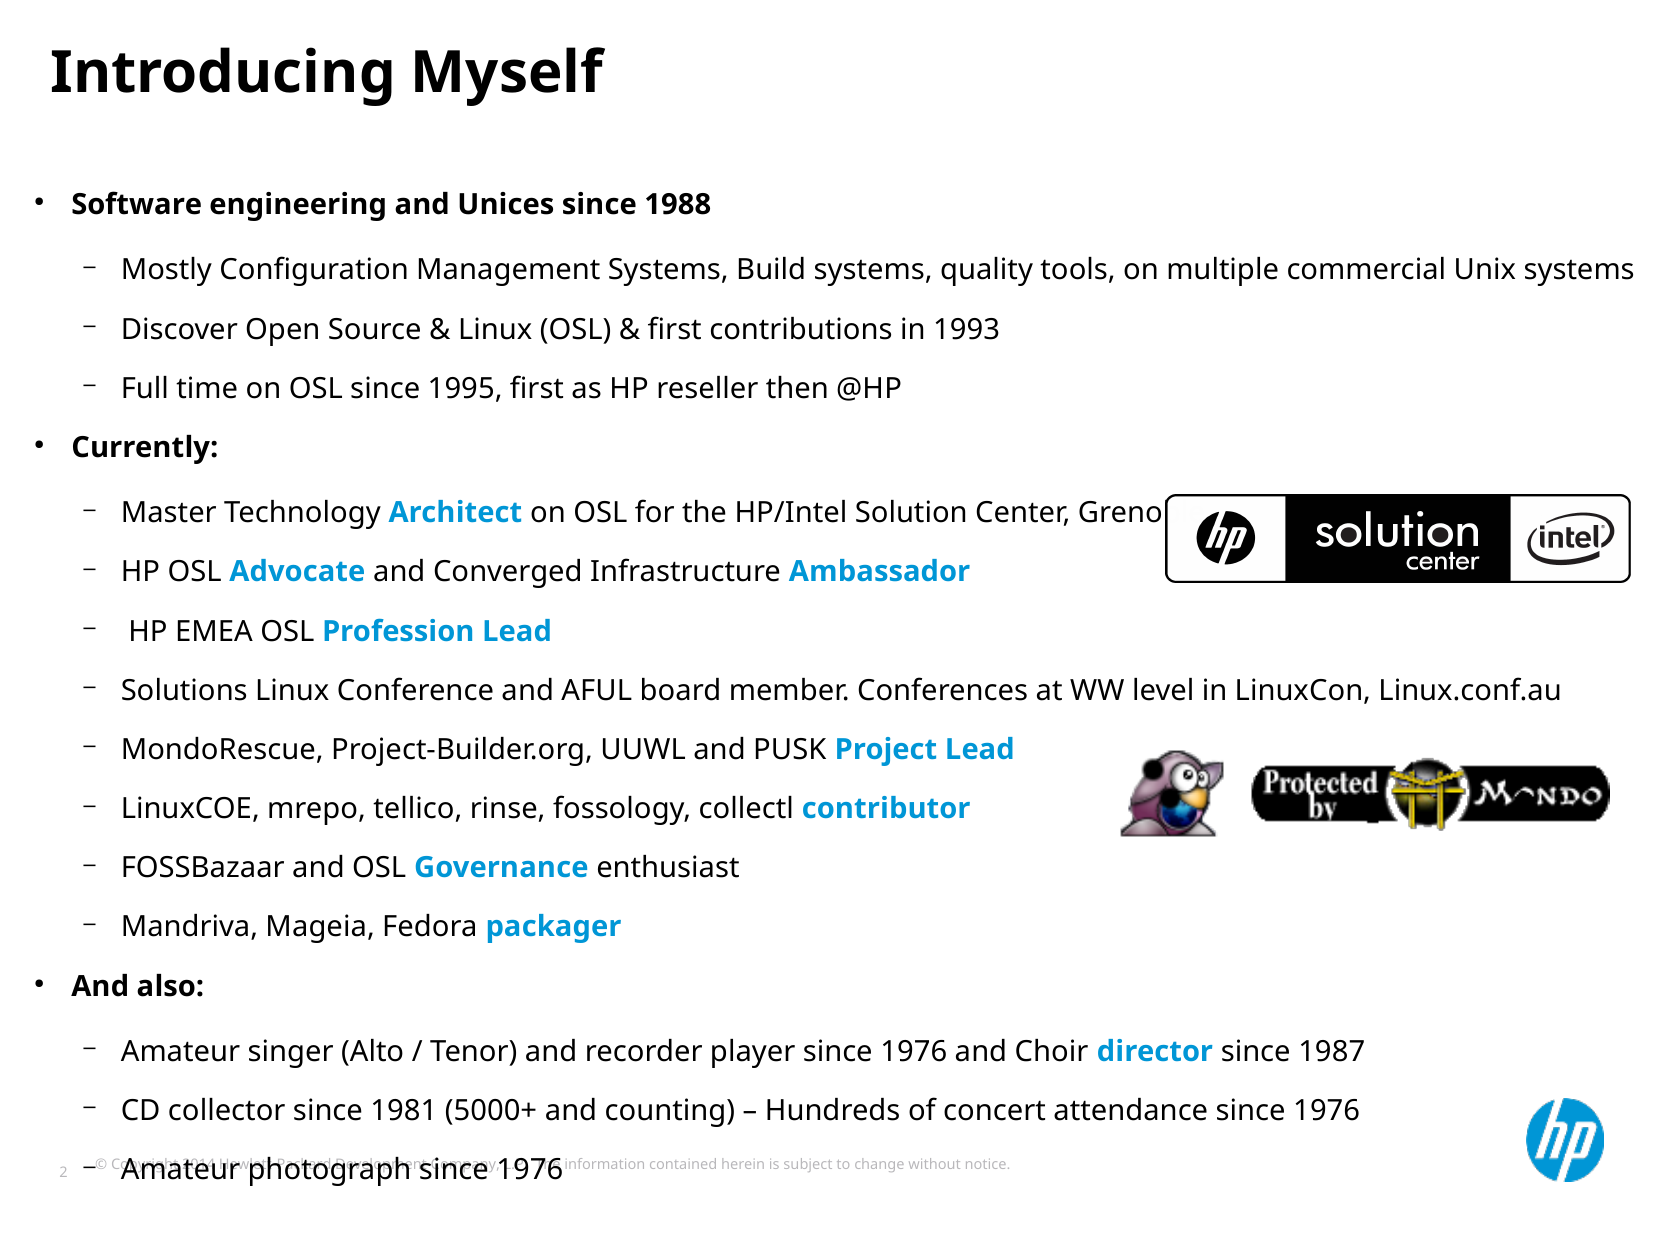

# Introducing Myself
Software engineering and Unices since 1988
Mostly Configuration Management Systems, Build systems, quality tools, on multiple commercial Unix systems
Discover Open Source & Linux (OSL) & first contributions in 1993
Full time on OSL since 1995, first as HP reseller then @HP
Currently:
Master Technology Architect on OSL for the HP/Intel Solution Center, Grenoble
HP OSL Advocate and Converged Infrastructure Ambassador
 HP EMEA OSL Profession Lead
Solutions Linux Conference and AFUL board member. Conferences at WW level in LinuxCon, Linux.conf.au
MondoRescue, Project-Builder.org, UUWL and PUSK Project Lead
LinuxCOE, mrepo, tellico, rinse, fossology, collectl contributor
FOSSBazaar and OSL Governance enthusiast
Mandriva, Mageia, Fedora packager
And also:
Amateur singer (Alto / Tenor) and recorder player since 1976 and Choir director since 1987
CD collector since 1981 (5000+ and counting) – Hundreds of concert attendance since 1976
Amateur photograph since 1976